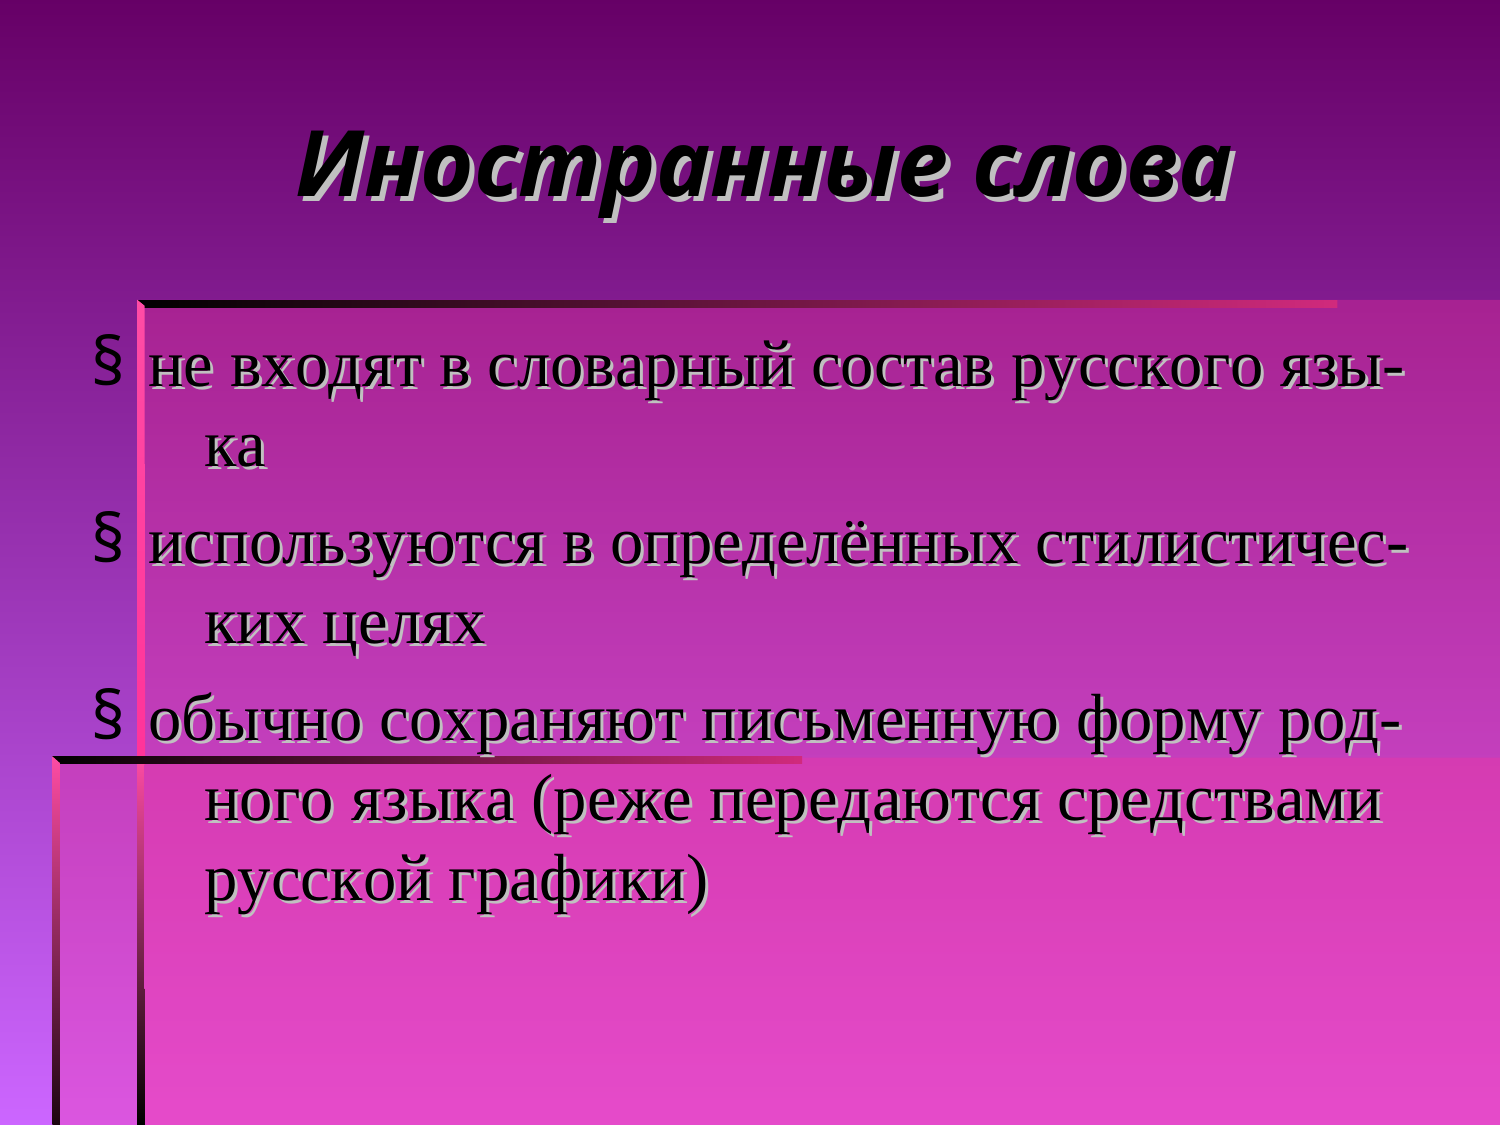

# Иностранные слова
не входят в словарный состав русского язы-ка
используются в определённых стилистичес-ких целях
обычно сохраняют письменную форму род-ного языка (реже передаются средствами русской графики)